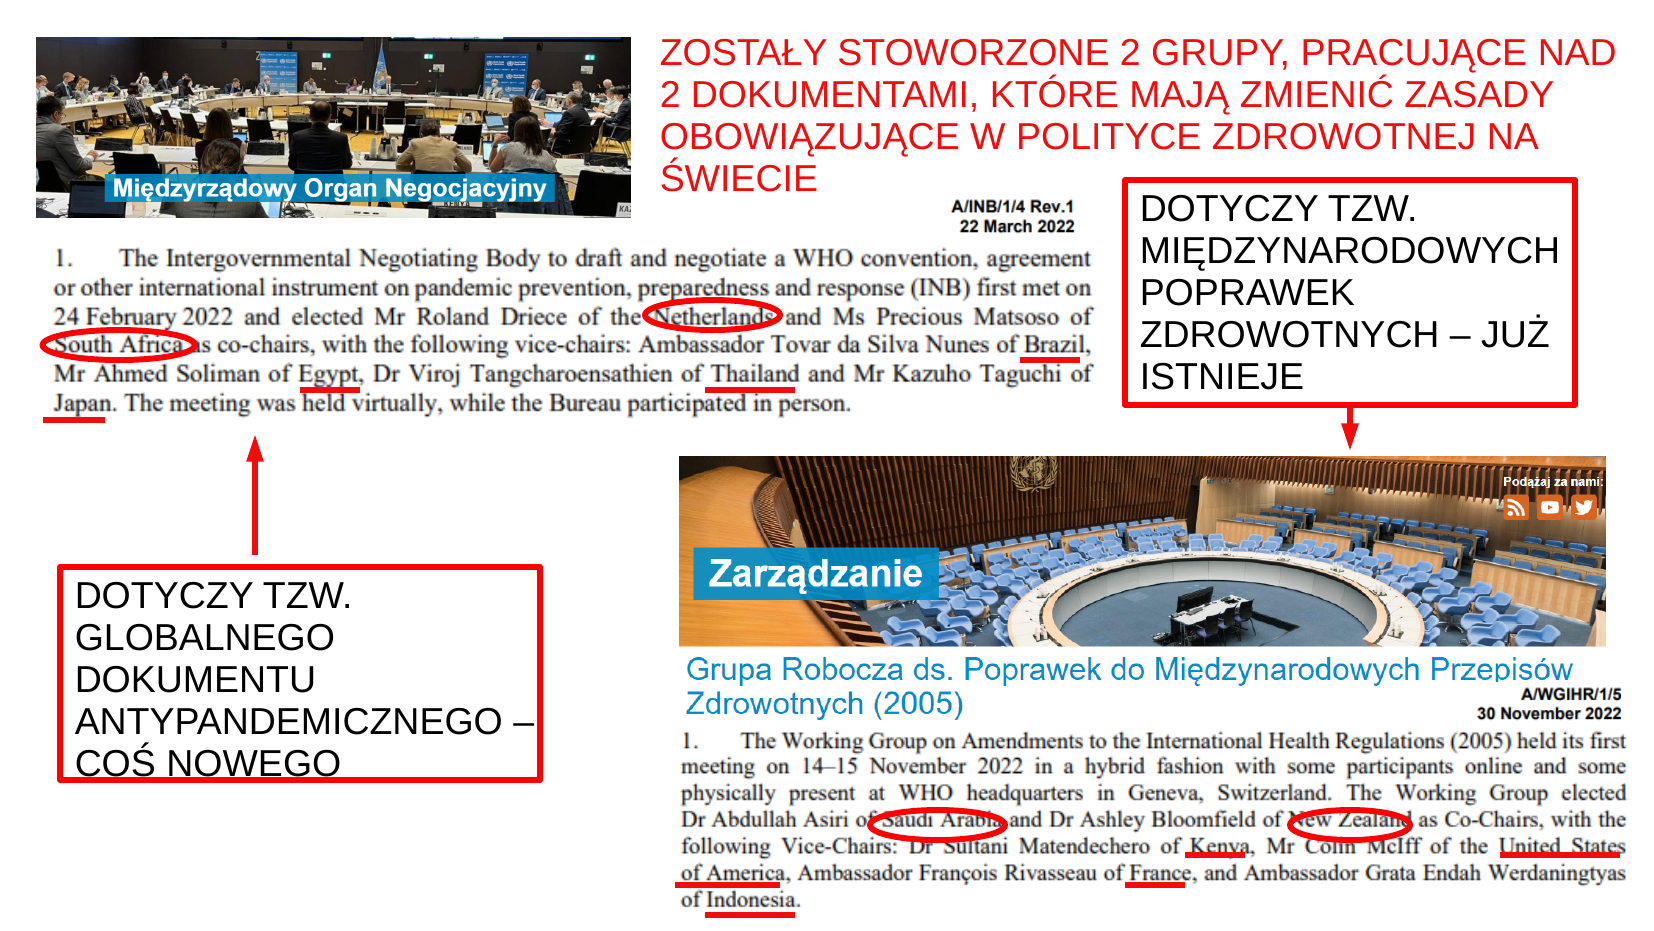

ZOSTAŁY STOWORZONE 2 GRUPY, PRACUJĄCE NAD 2 DOKUMENTAMI, KTÓRE MAJĄ ZMIENIĆ ZASADY OBOWIĄZUJĄCE W POLITYCE ZDROWOTNEJ NA ŚWIECIE
DOTYCZY TZW. MIĘDZYNARODOWYCH POPRAWEK ZDROWOTNYCH – JUŻ ISTNIEJE
DOTYCZY TZW. GLOBALNEGO DOKUMENTU ANTYPANDEMICZNEGO – COŚ NOWEGO